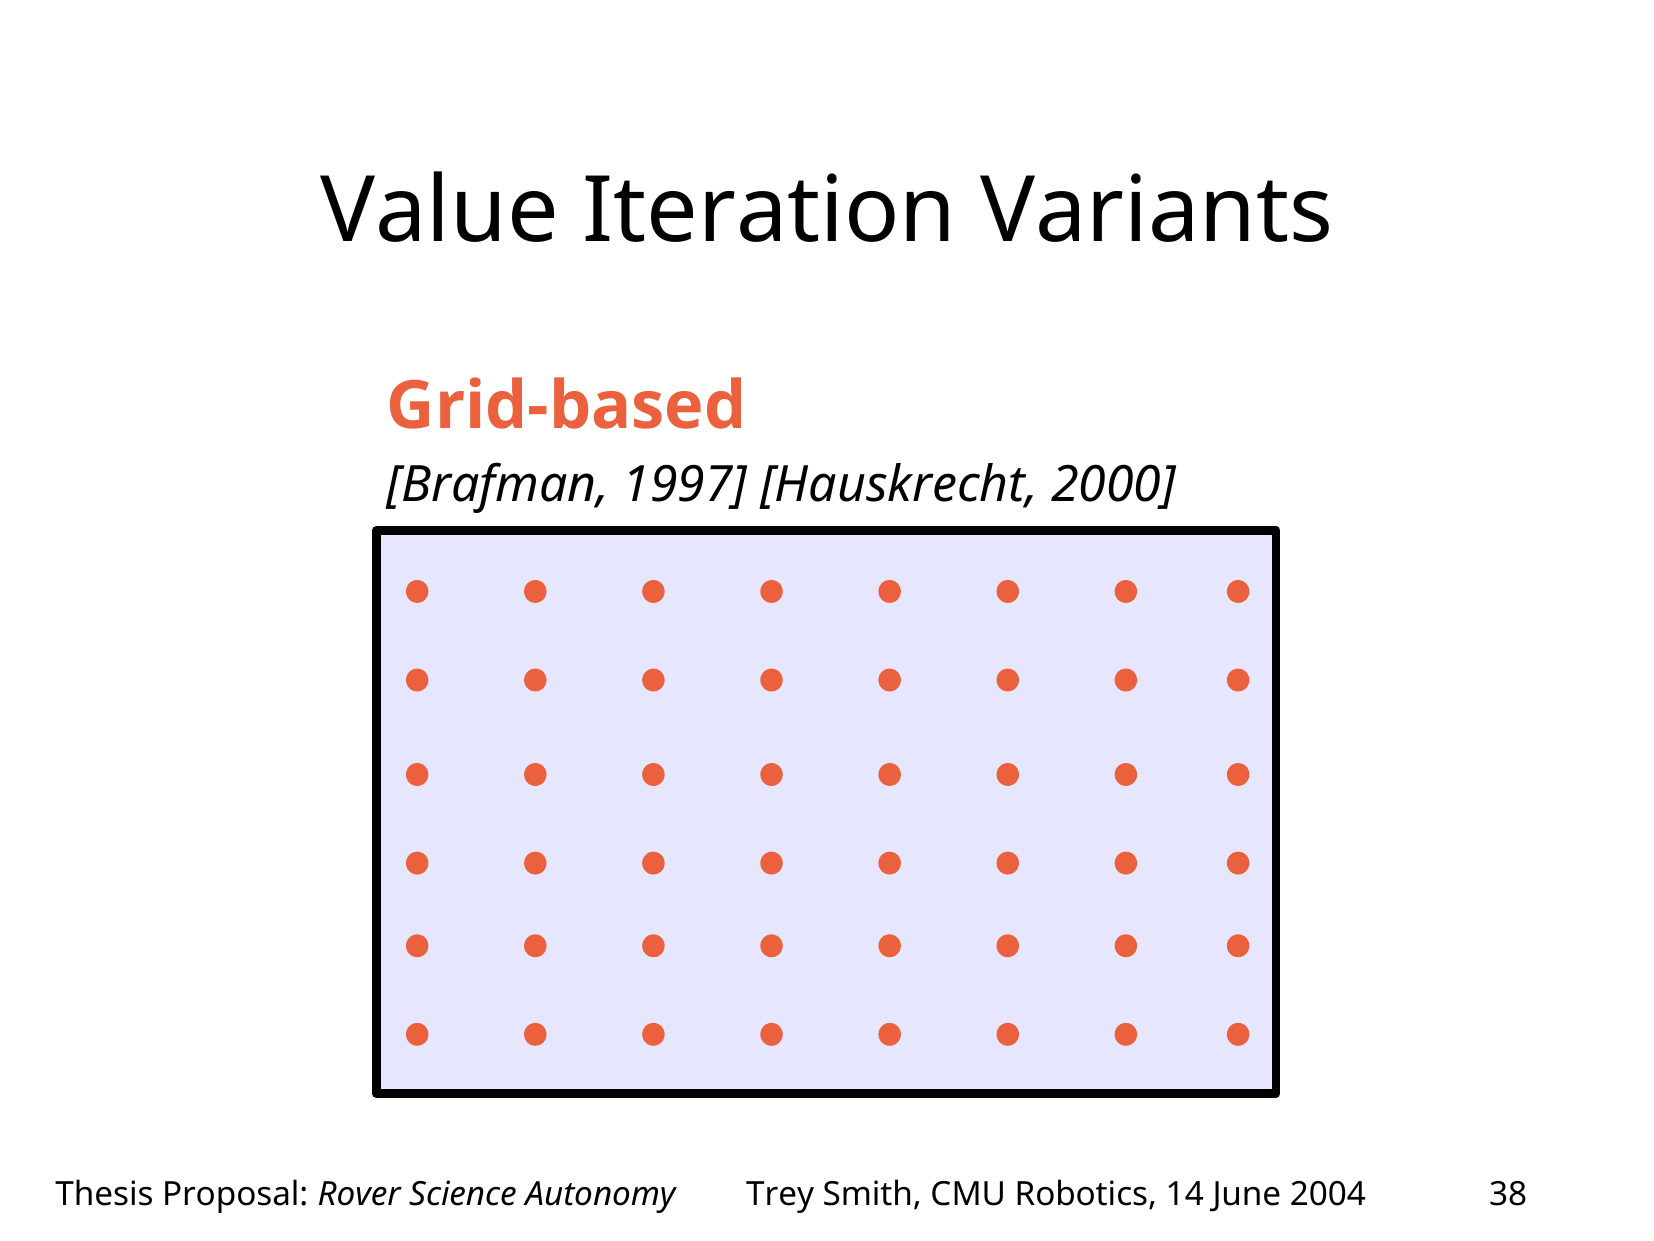

# Value Iteration Variants
Grid-based
[Brafman, 1997] [Hauskrecht, 2000]